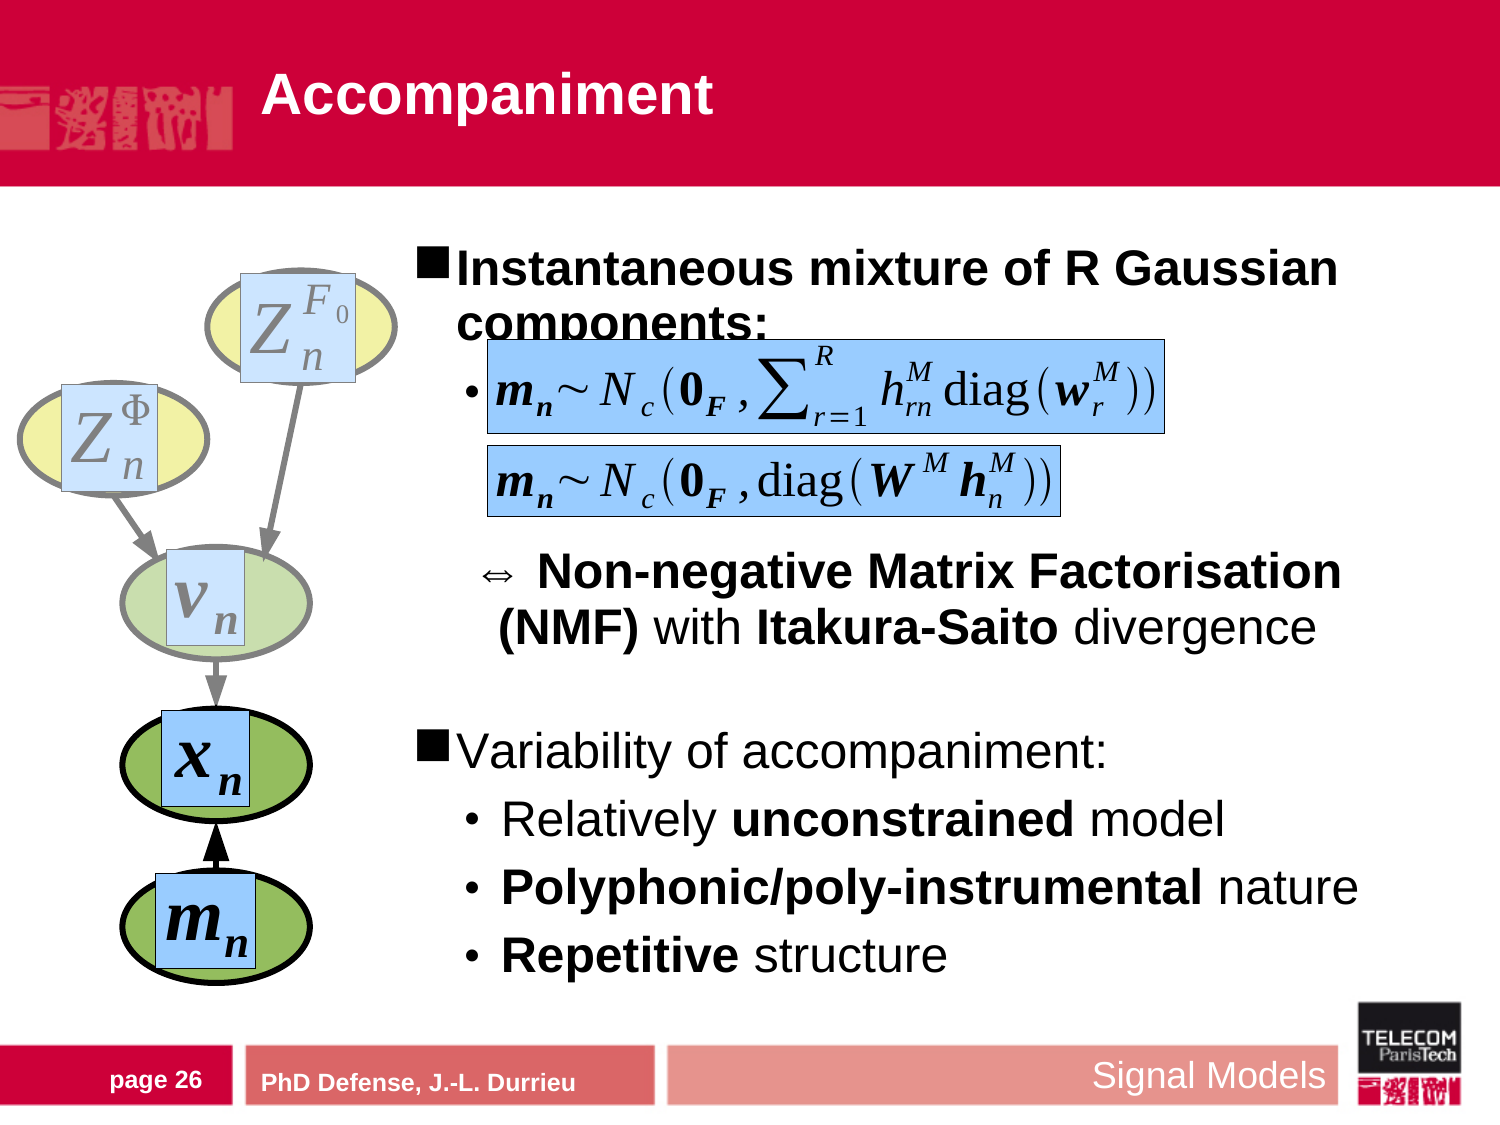

# Accompaniment
Instantaneous mixture of R Gaussian components:
⇔ Non-negative Matrix Factorisation (NMF) with Itakura-Saito divergence
Variability of accompaniment:
Relatively unconstrained model
Polyphonic/poly-instrumental nature
Repetitive structure
Signal Models
26